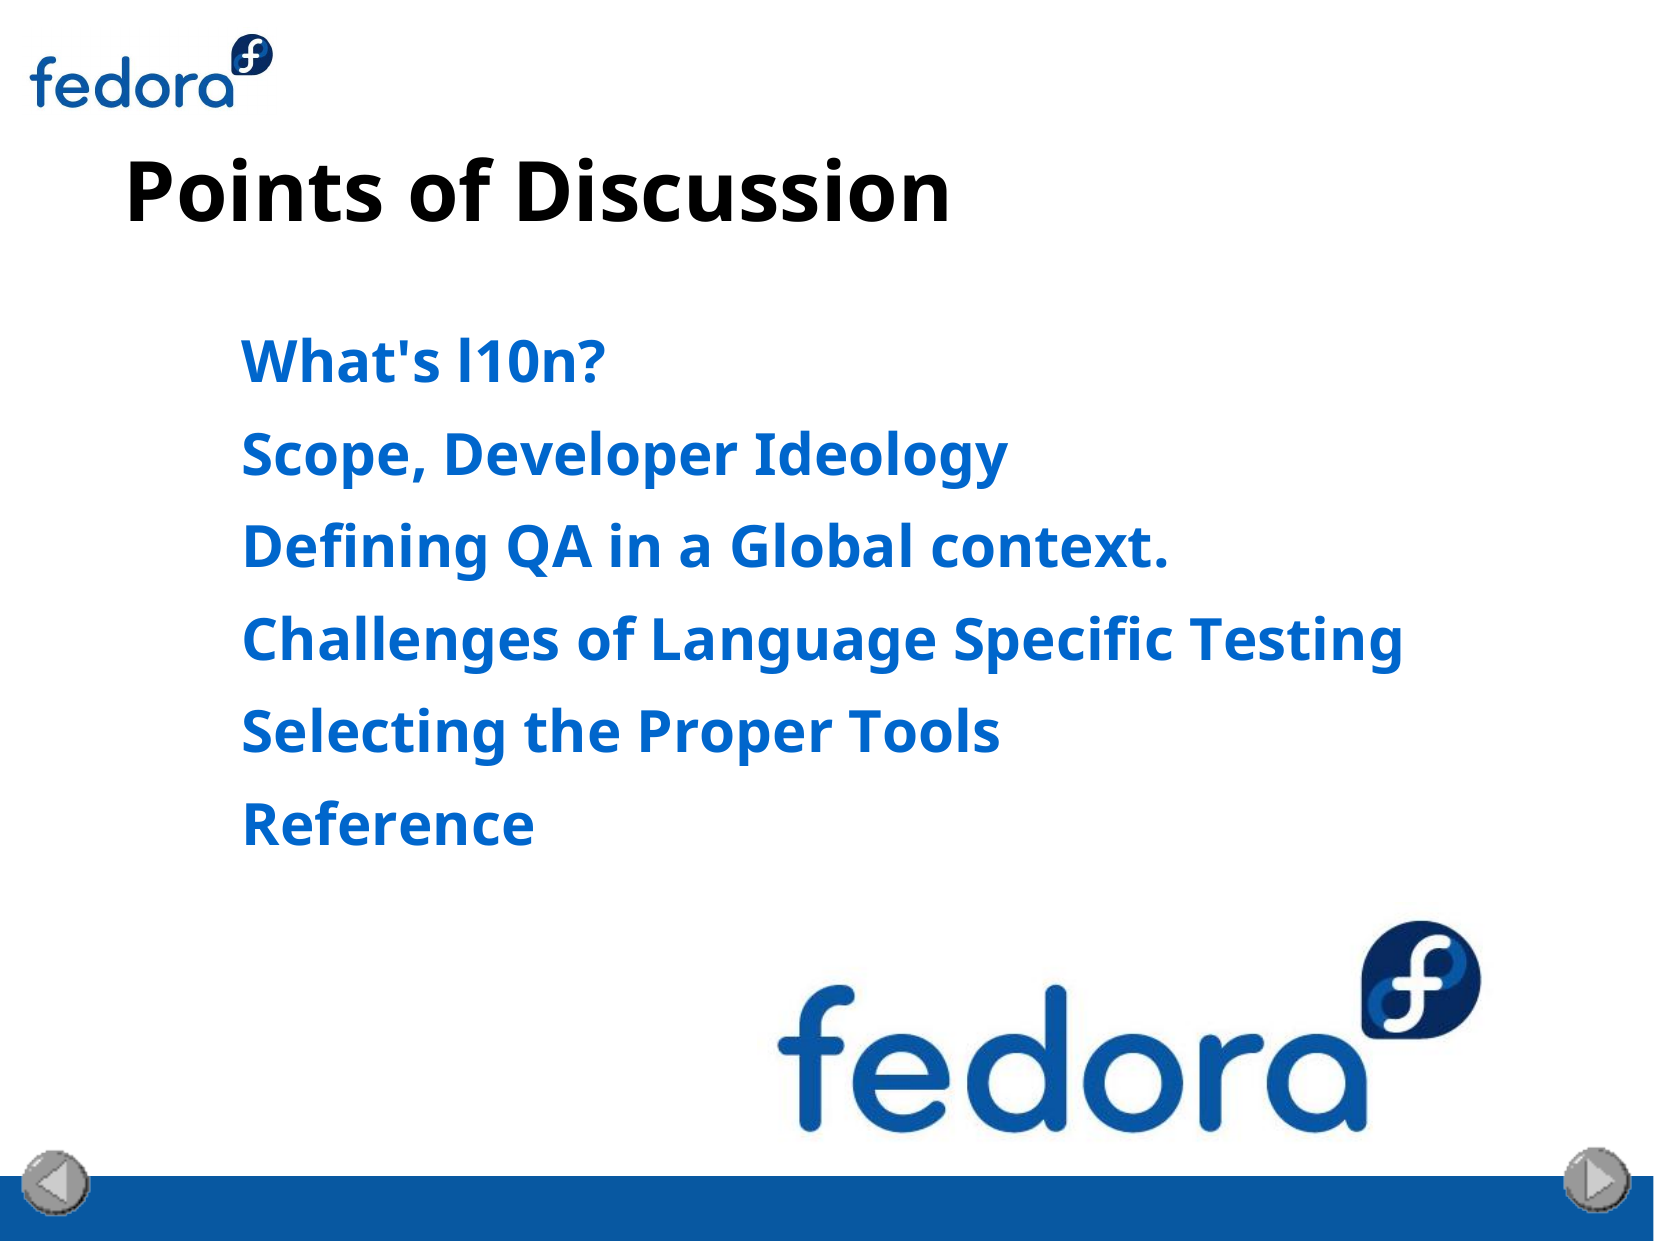

# Points of Discussion
What's l10n?
Scope, Developer Ideology
Defining QA in a Global context.
Challenges of Language Specific Testing
Selecting the Proper Tools
Reference